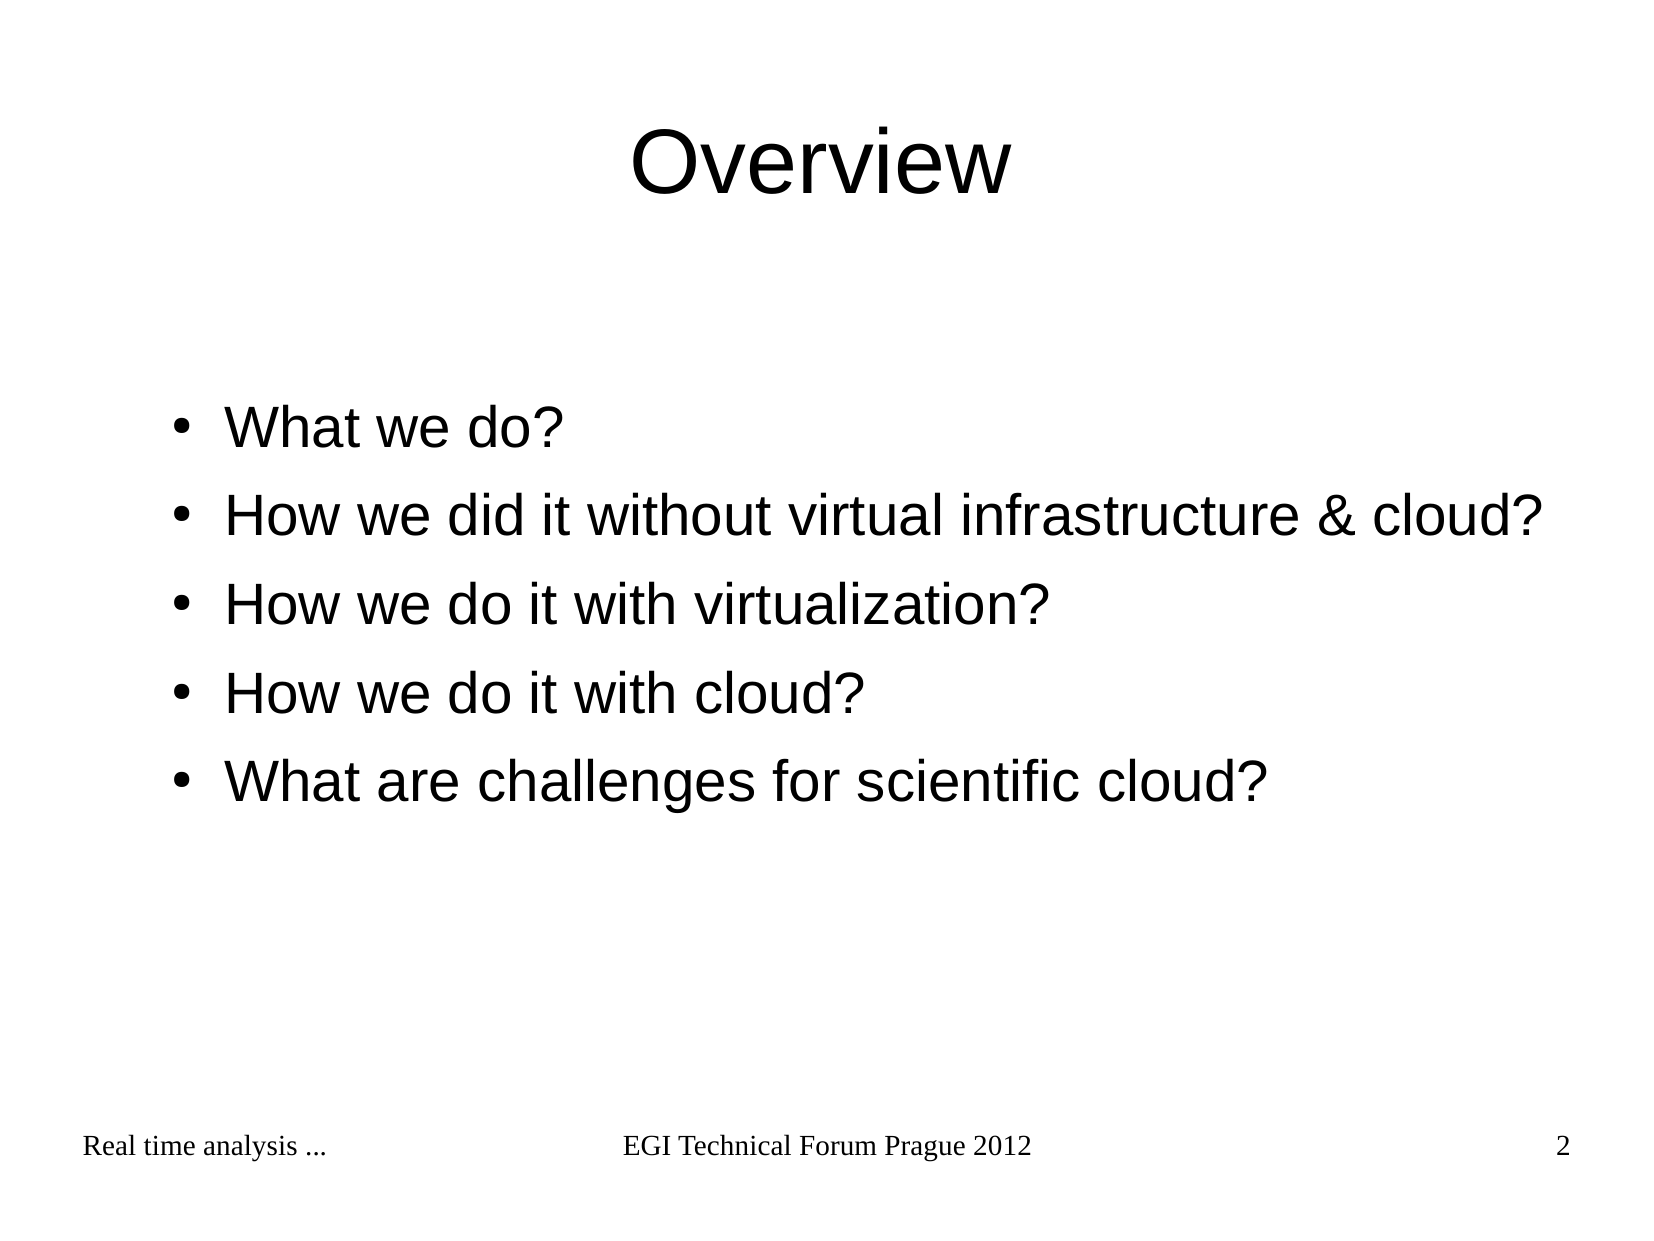

# Overview
What we do?
How we did it without virtual infrastructure & cloud?
How we do it with virtualization?
How we do it with cloud?
What are challenges for scientific cloud?
Real time analysis ...
EGI Technical Forum Prague 2012
2